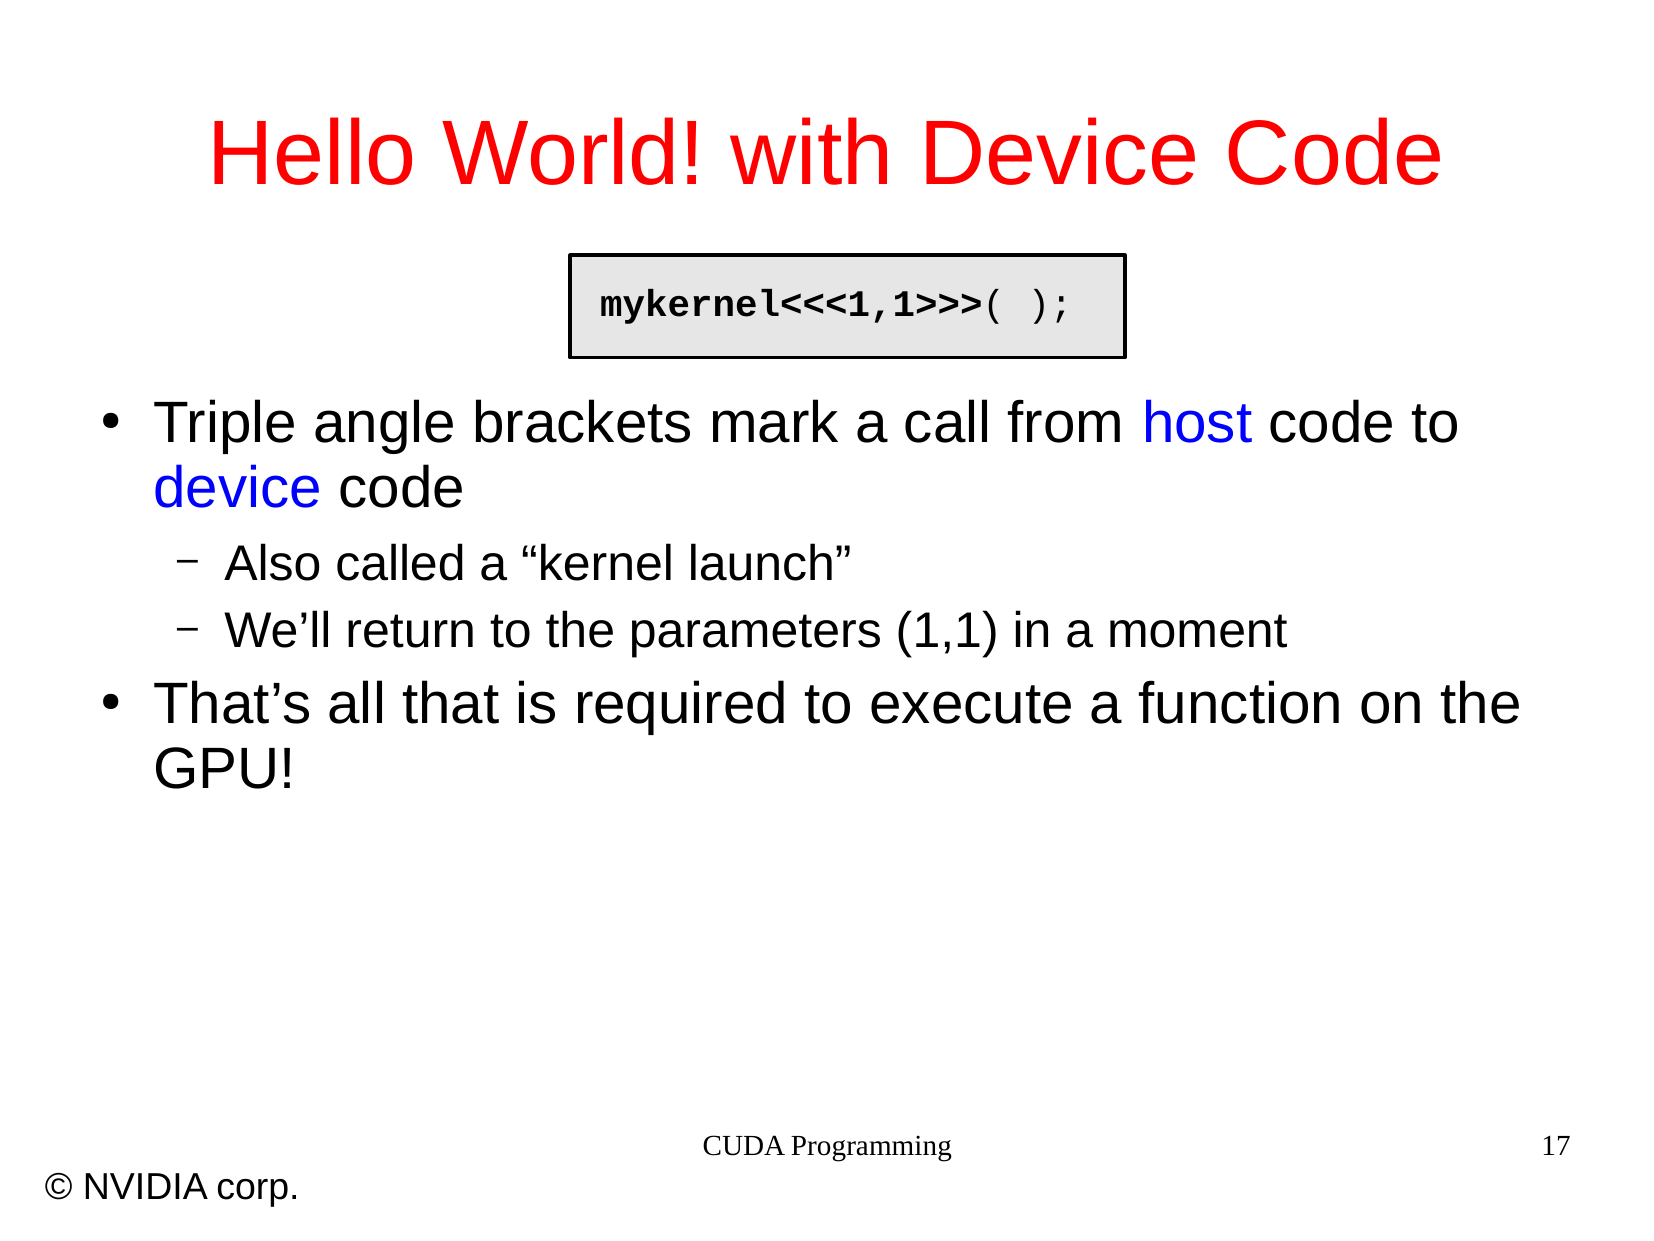

# Hello World! with Device Code
mykernel<<<1,1>>>( );
Triple angle brackets mark a call from host code to device code
Also called a “kernel launch”
We’ll return to the parameters (1,1) in a moment
That’s all that is required to execute a function on the GPU!
CUDA Programming
17
© NVIDIA corp.